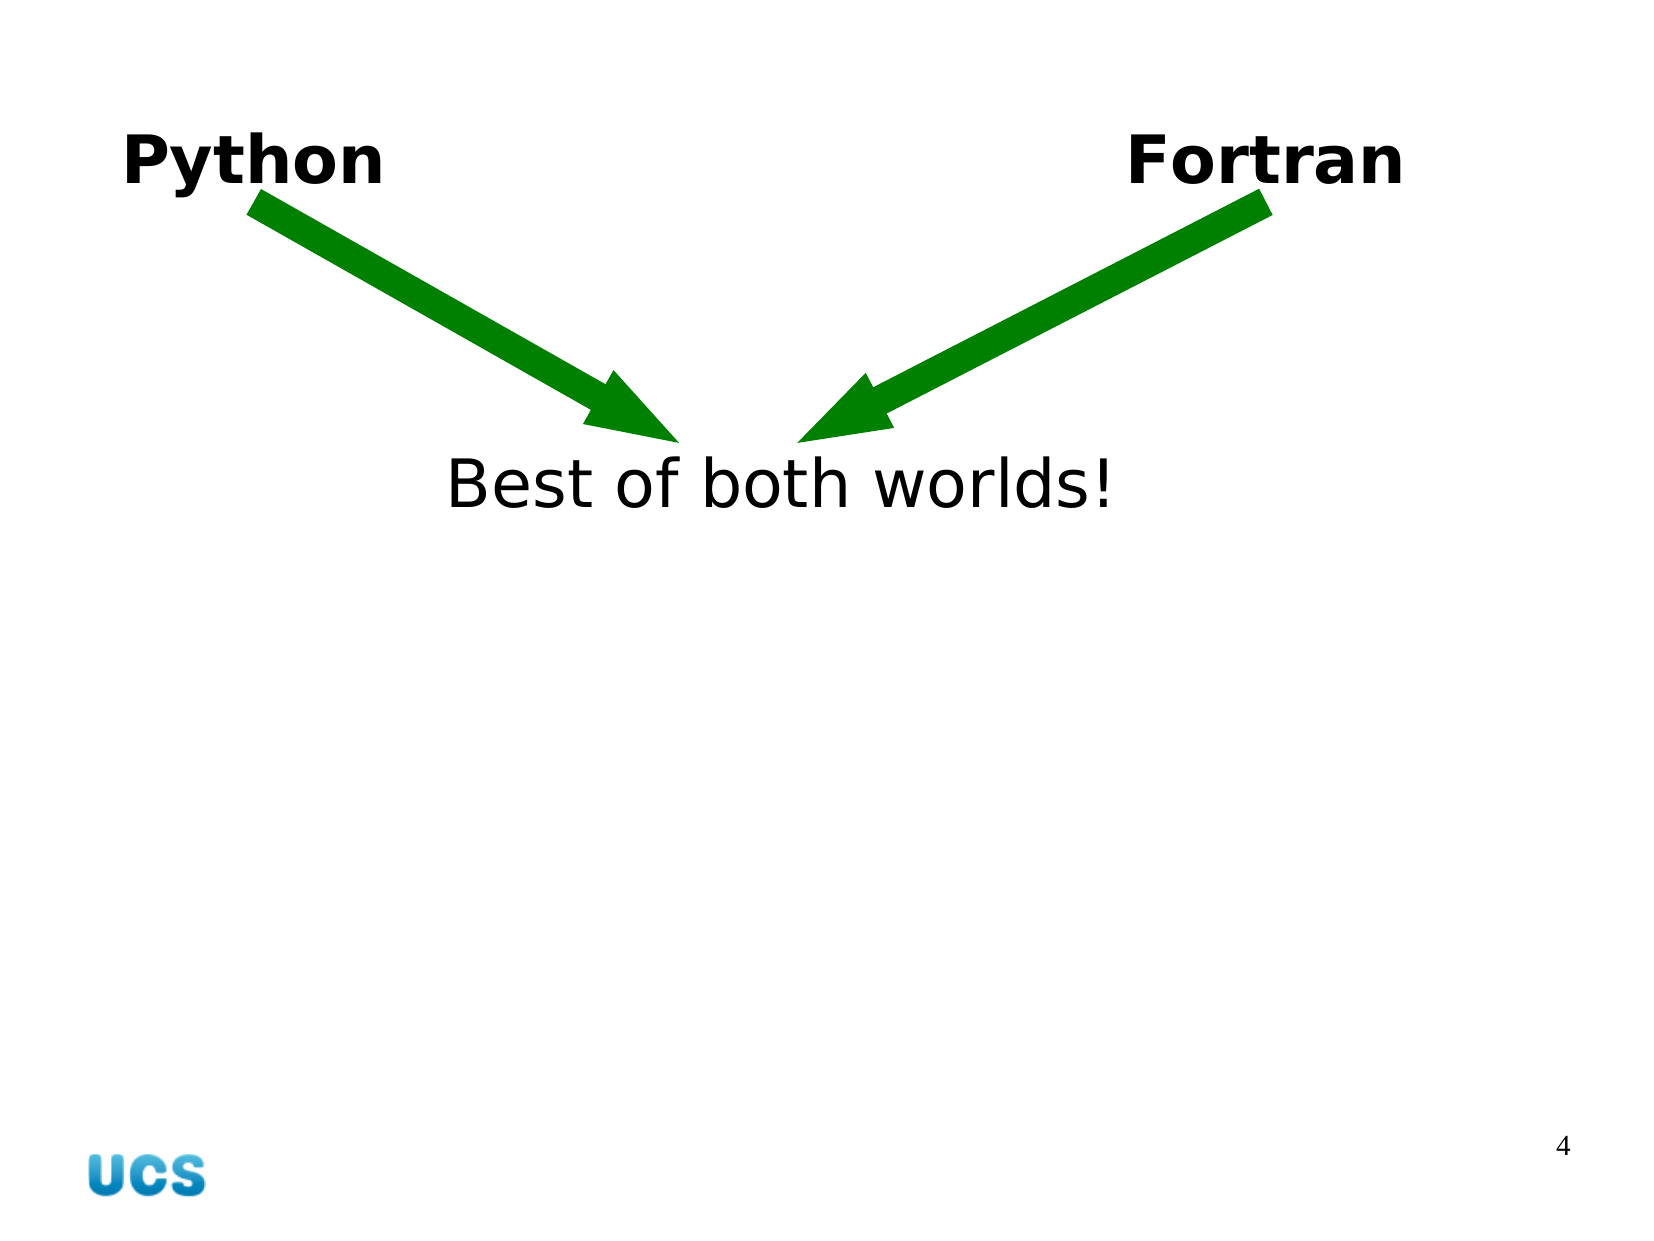

Python
Fortran
Best of both worlds!
4